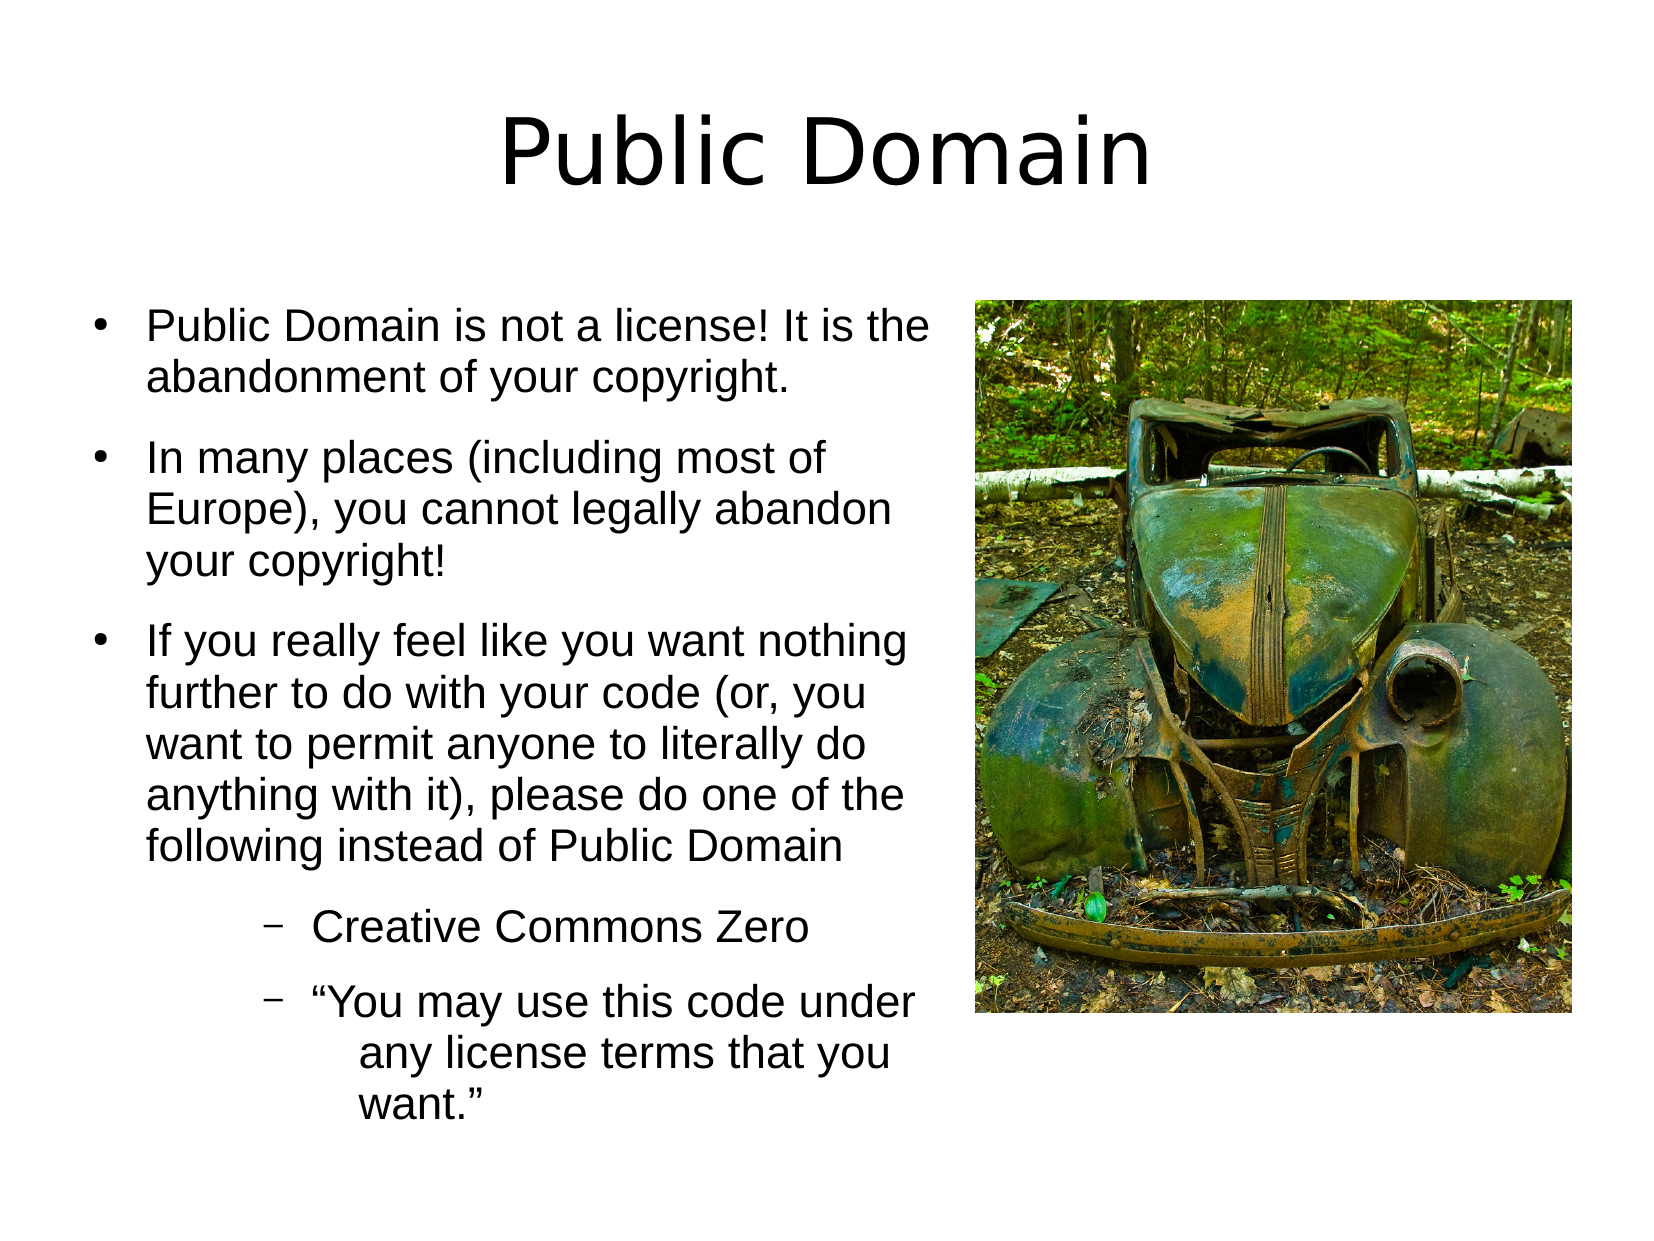

# Public Domain
Public Domain is not a license! It is the abandonment of your copyright.
In many places (including most of Europe), you cannot legally abandon your copyright!
If you really feel like you want nothing further to do with your code (or, you want to permit anyone to literally do anything with it), please do one of the following instead of Public Domain
Creative Commons Zero
“You may use this code under any license terms that you want.”